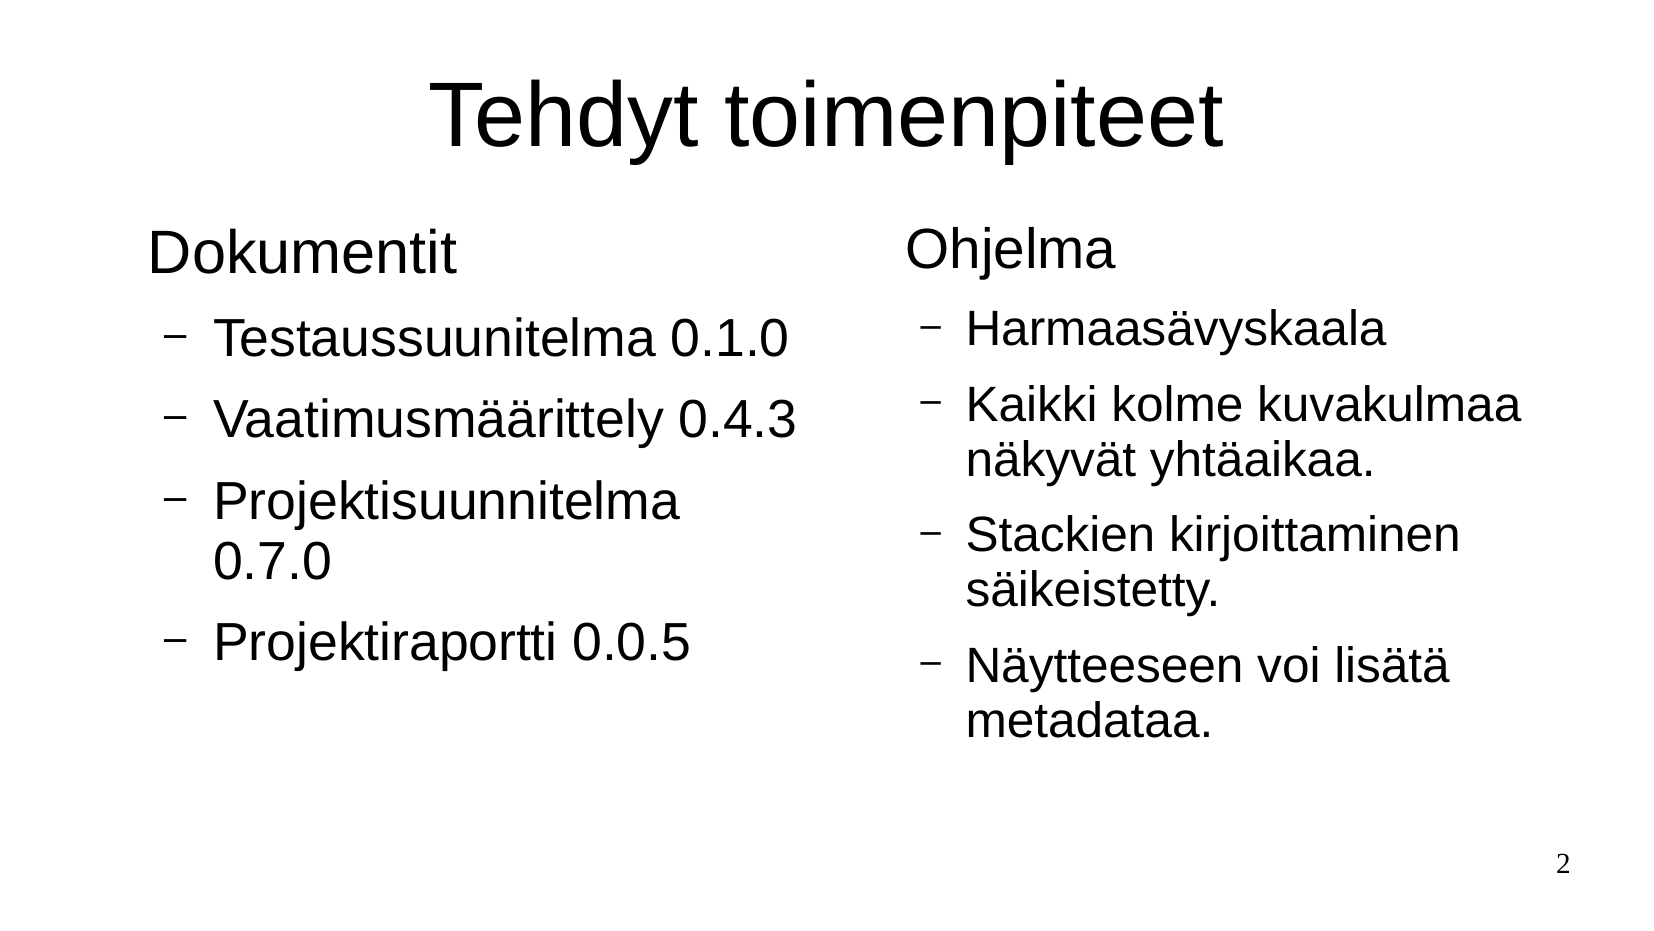

# Tehdyt toimenpiteet
Dokumentit
Testaussuunitelma 0.1.0
Vaatimusmäärittely 0.4.3
Projektisuunnitelma 0.7.0
Projektiraportti 0.0.5
Ohjelma
Harmaasävyskaala
Kaikki kolme kuvakulmaa näkyvät yhtäaikaa.
Stackien kirjoittaminen säikeistetty.
Näytteeseen voi lisätä metadataa.
2